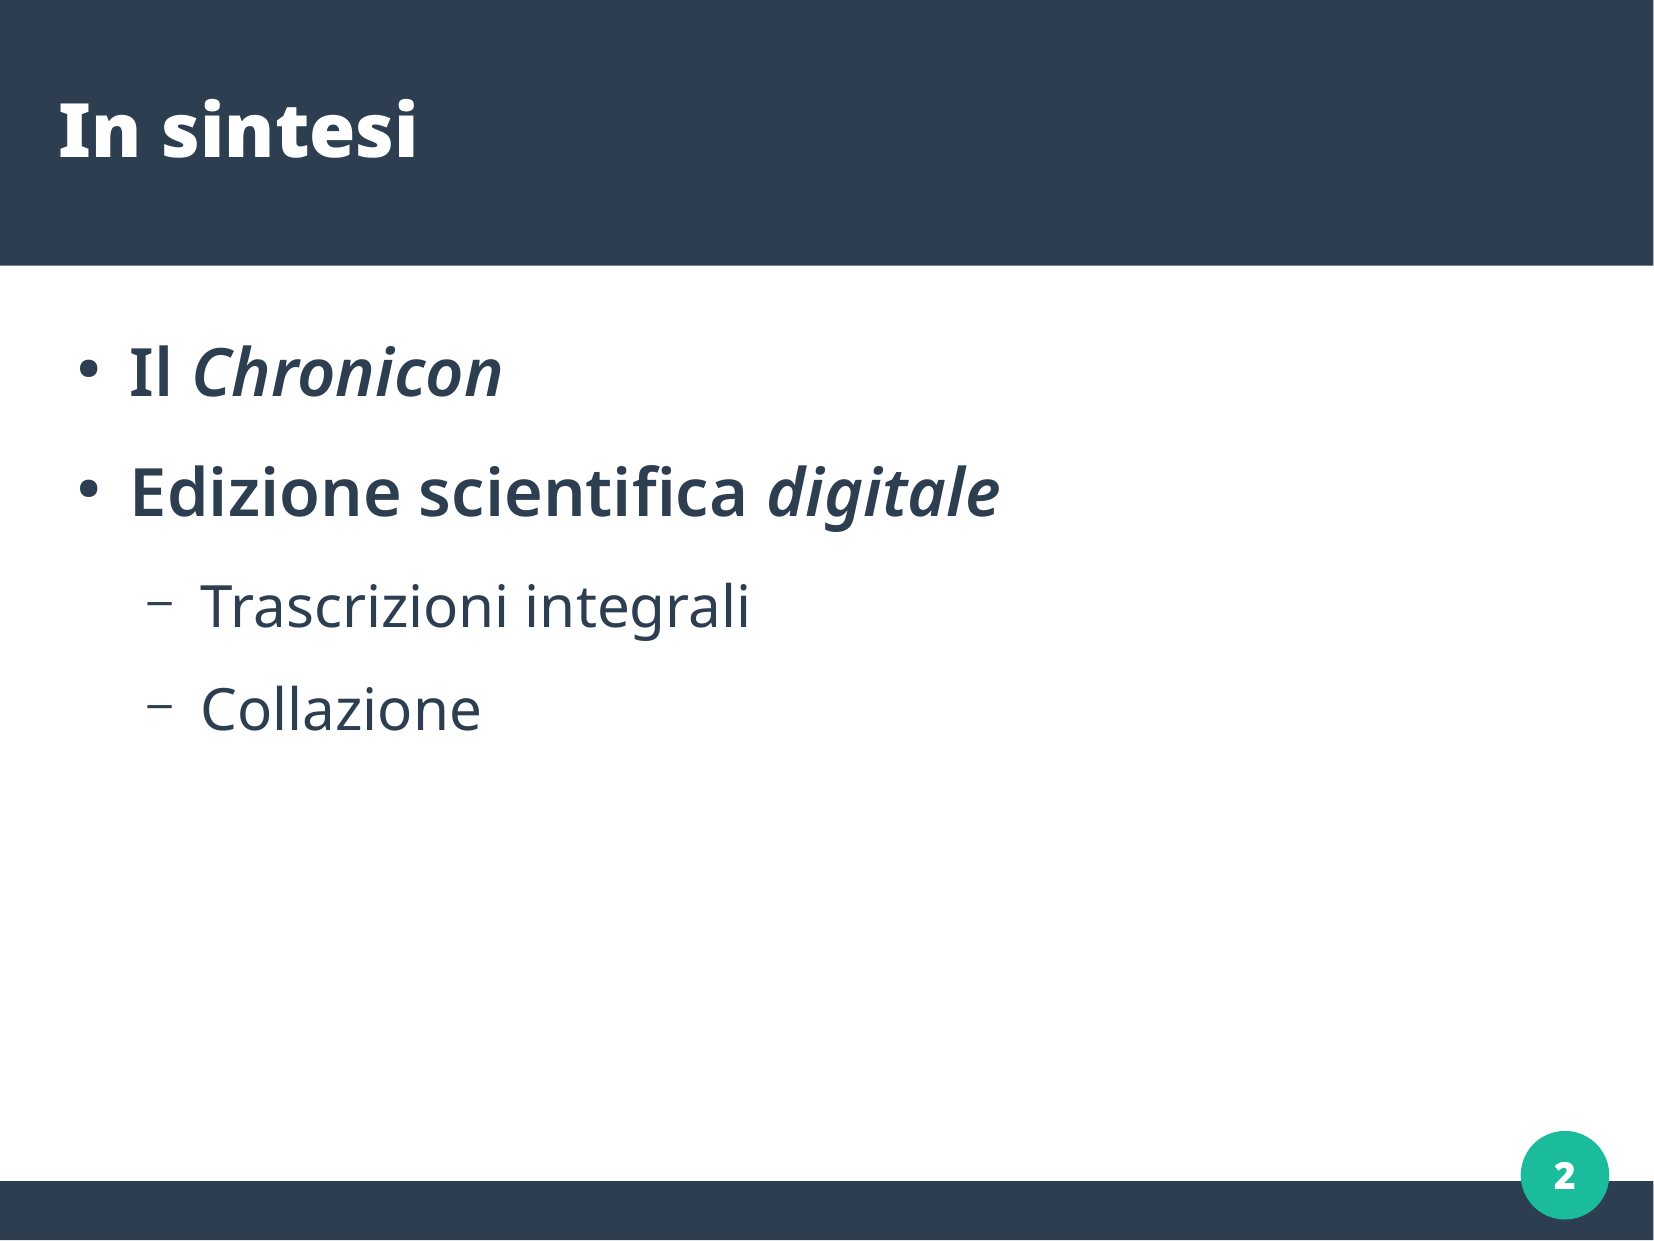

In sintesi
# Il Chronicon
Edizione scientifica digitale
Trascrizioni integrali
Collazione
2